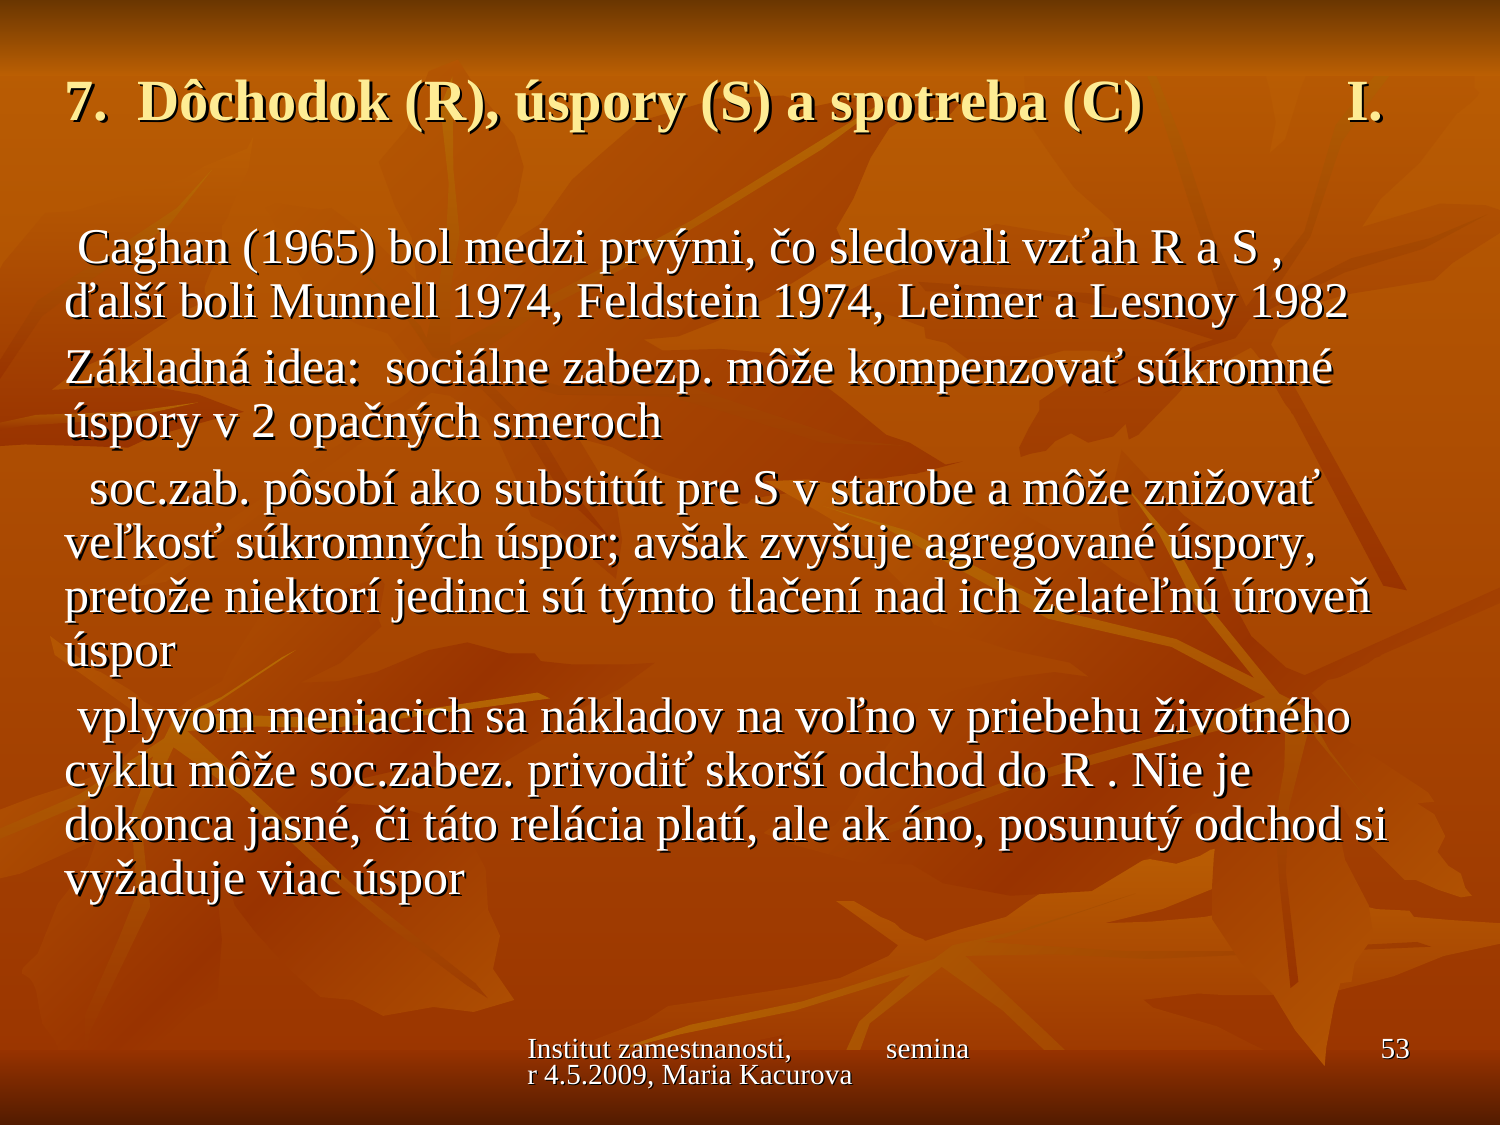

# 7. Dôchodok (R), úspory (S) a spotreba (C) I.
 Caghan (1965) bol medzi prvými, čo sledovali vzťah R a S , ďalší boli Munnell 1974, Feldstein 1974, Leimer a Lesnoy 1982
Základná idea: sociálne zabezp. môže kompenzovať súkromné úspory v 2 opačných smeroch
 soc.zab. pôsobí ako substitút pre S v starobe a môže znižovať veľkosť súkromných úspor; avšak zvyšuje agregované úspory, pretože niektorí jedinci sú týmto tlačení nad ich želateľnú úroveň úspor
 vplyvom meniacich sa nákladov na voľno v priebehu životného cyklu môže soc.zabez. privodiť skorší odchod do R . Nie je dokonca jasné, či táto relácia platí, ale ak áno, posunutý odchod si vyžaduje viac úspor
Institut zamestnanosti, seminar 4.5.2009, Maria Kacurova
53